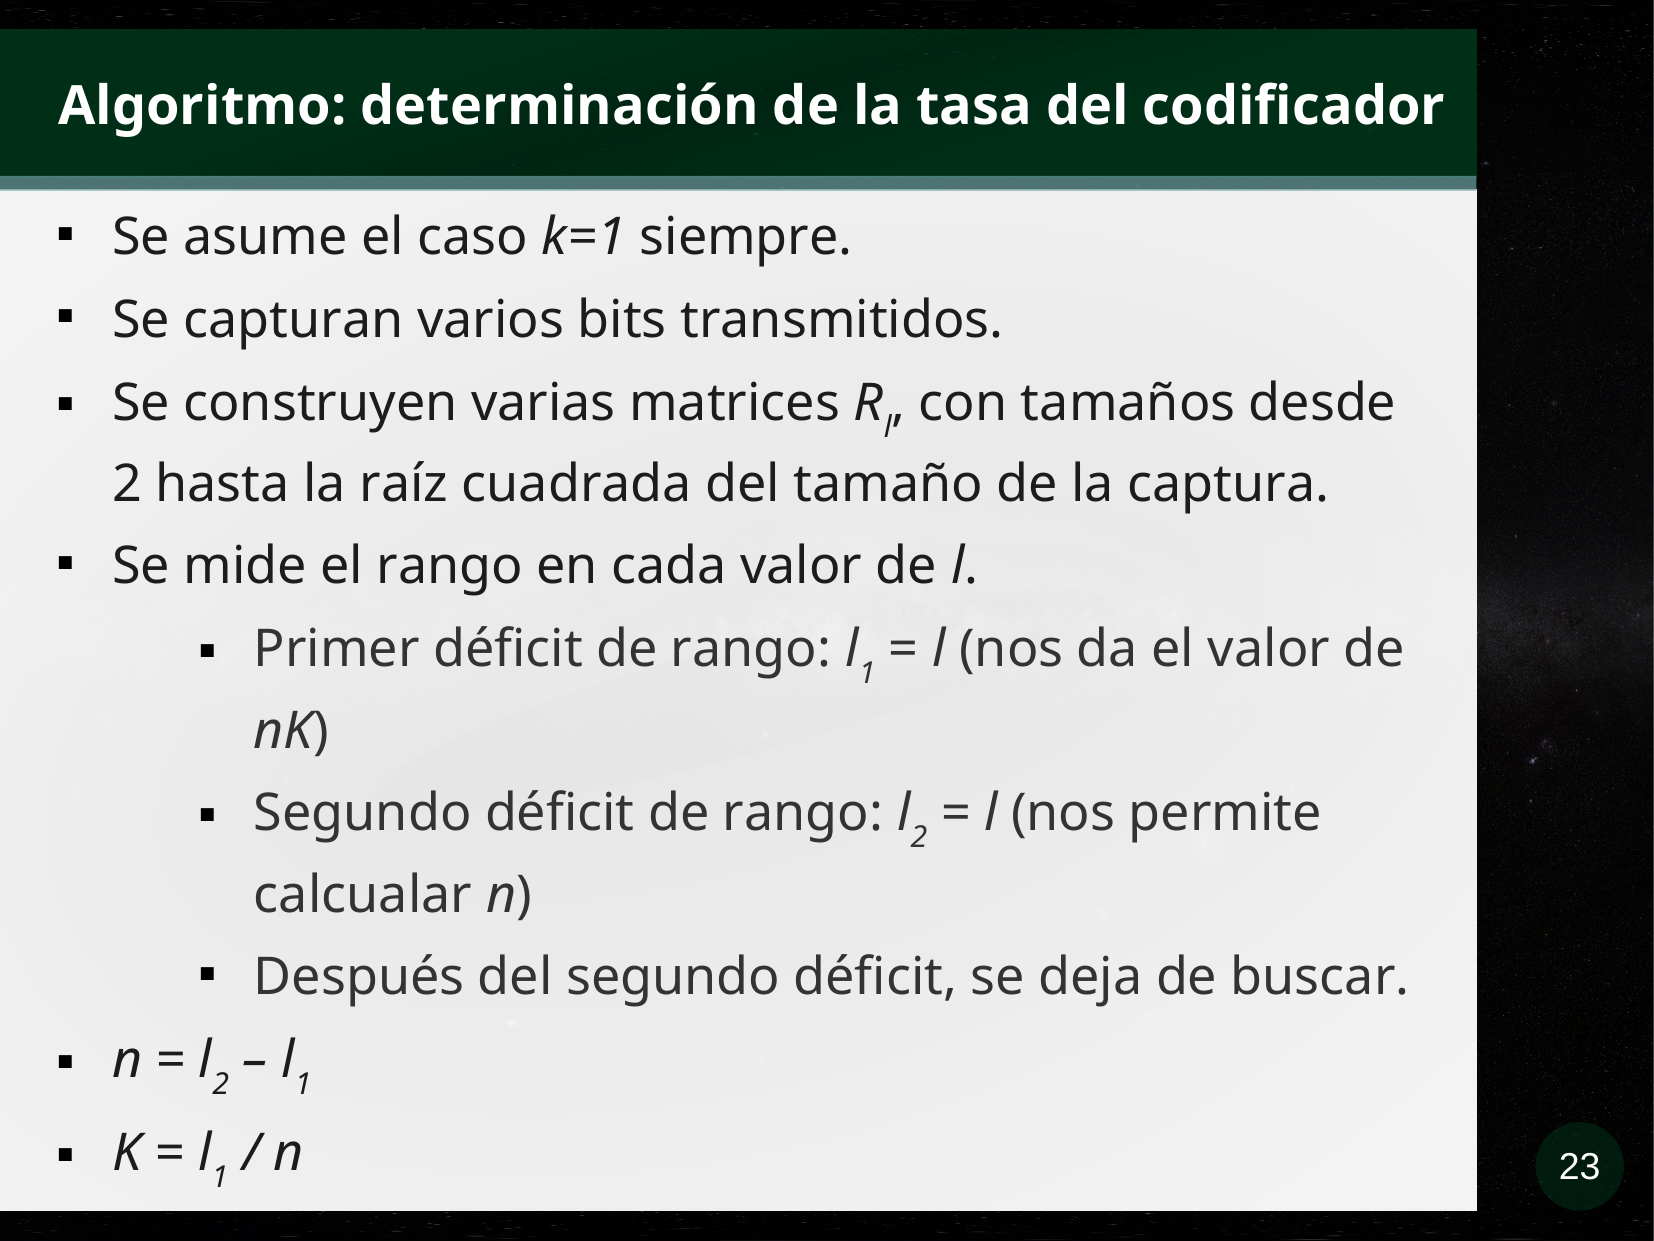

# Algoritmo: determinación de la tasa del codificador
Se asume el caso k=1 siempre.
Se capturan varios bits transmitidos.
Se construyen varias matrices Rl, con tamaños desde 2 hasta la raíz cuadrada del tamaño de la captura.
Se mide el rango en cada valor de l.
Primer déficit de rango: l1 = l (nos da el valor de nK)
Segundo déficit de rango: l2 = l (nos permite calcualar n)
Después del segundo déficit, se deja de buscar.
n = l2 – l1
K = l1 / n